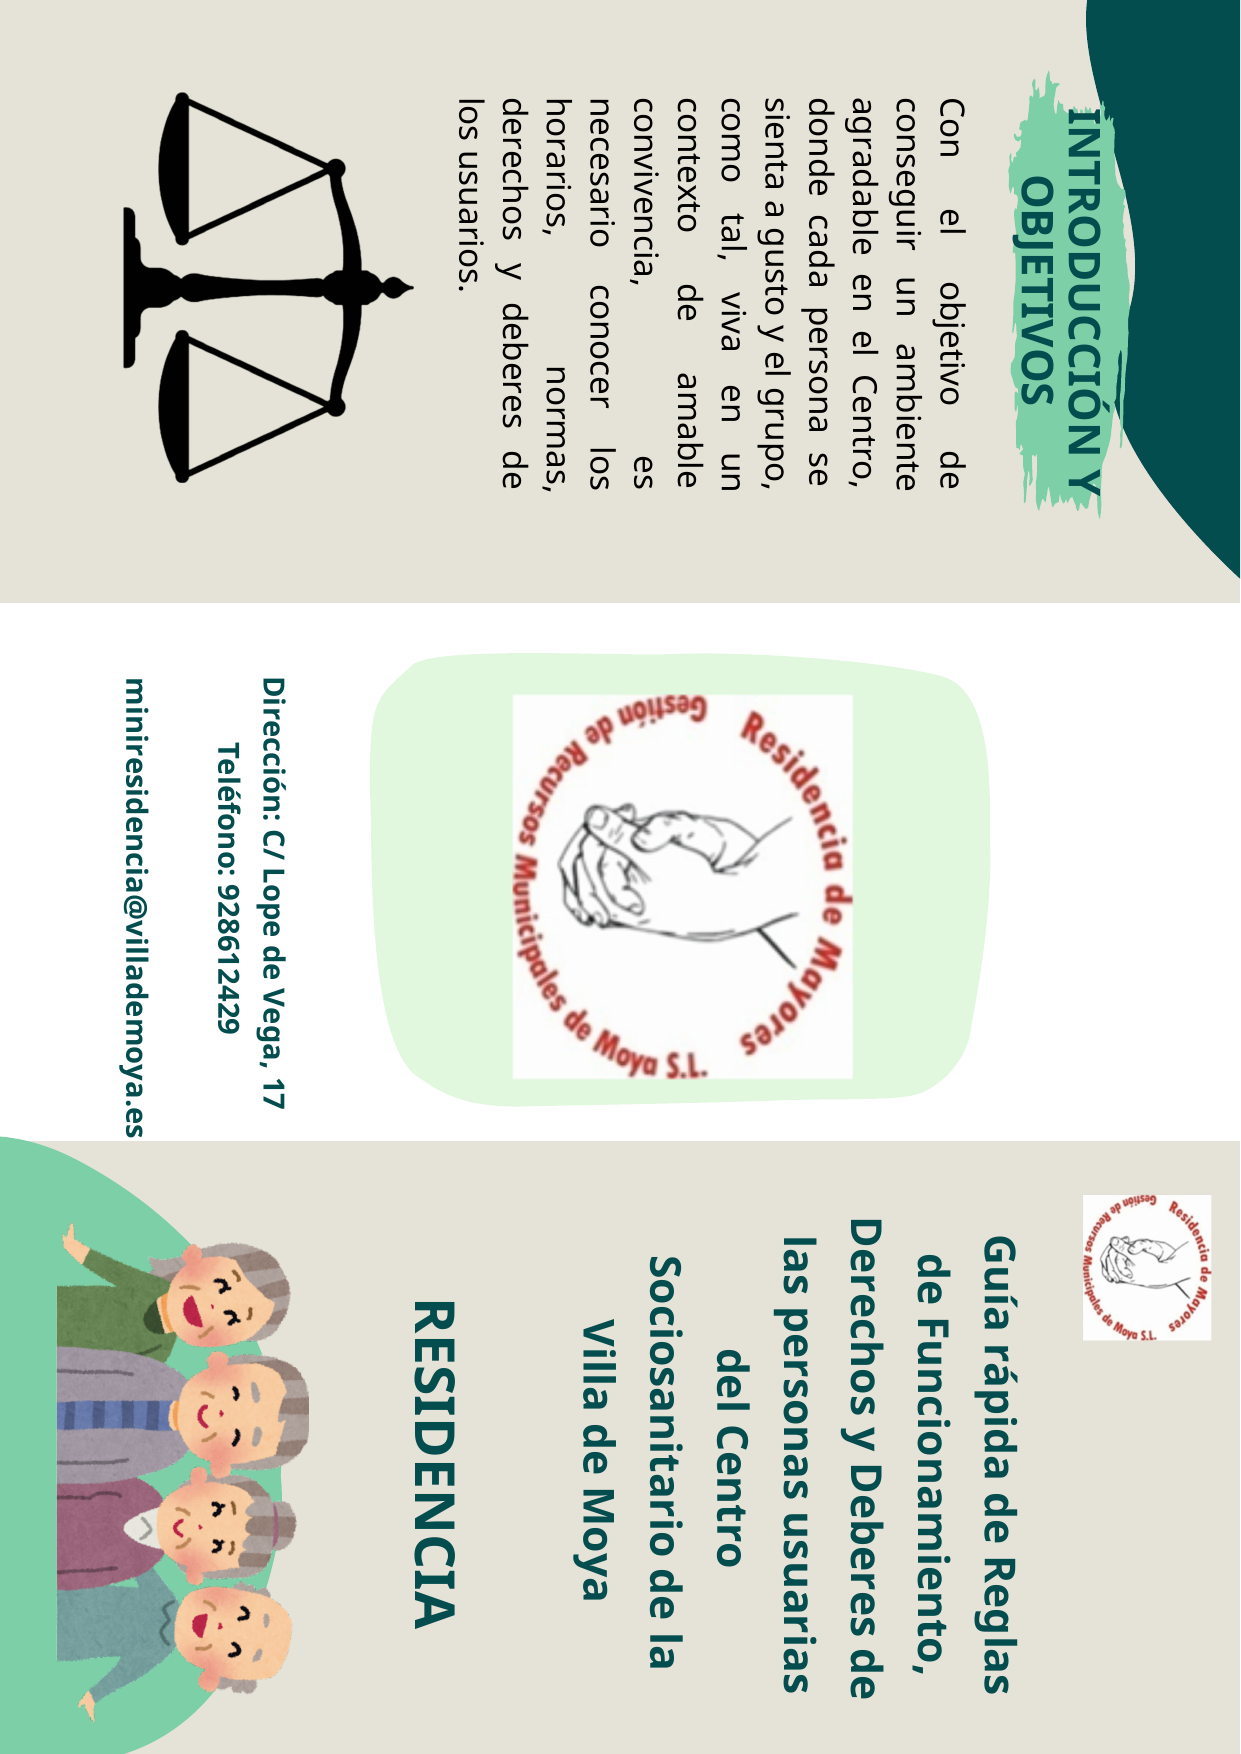

Con
como
contexto
horarios,
derechos
necesario
conseguir
los usuarios.
convivencia,
el
tal,
y
OBJETIVOS
INTRODUCCIÓN Y
un
donde cada persona se
sienta a gusto y el grupo,
agradable en el Centro,
de
viva
objetivo
conocer
deberes
en
ambiente
normas,
amable
los
de
de
un
es
Teléfono: 928612429
Dirección: C/ Lope de Vega, 17
miniresidencia@villademoya.es
RESIDENCIA
del Centro
Derechos y Deberes de
Sociosanitario de la
Villa de Moya
de Funcionamiento,
las personas usuarias
Guía rápida de Reglas